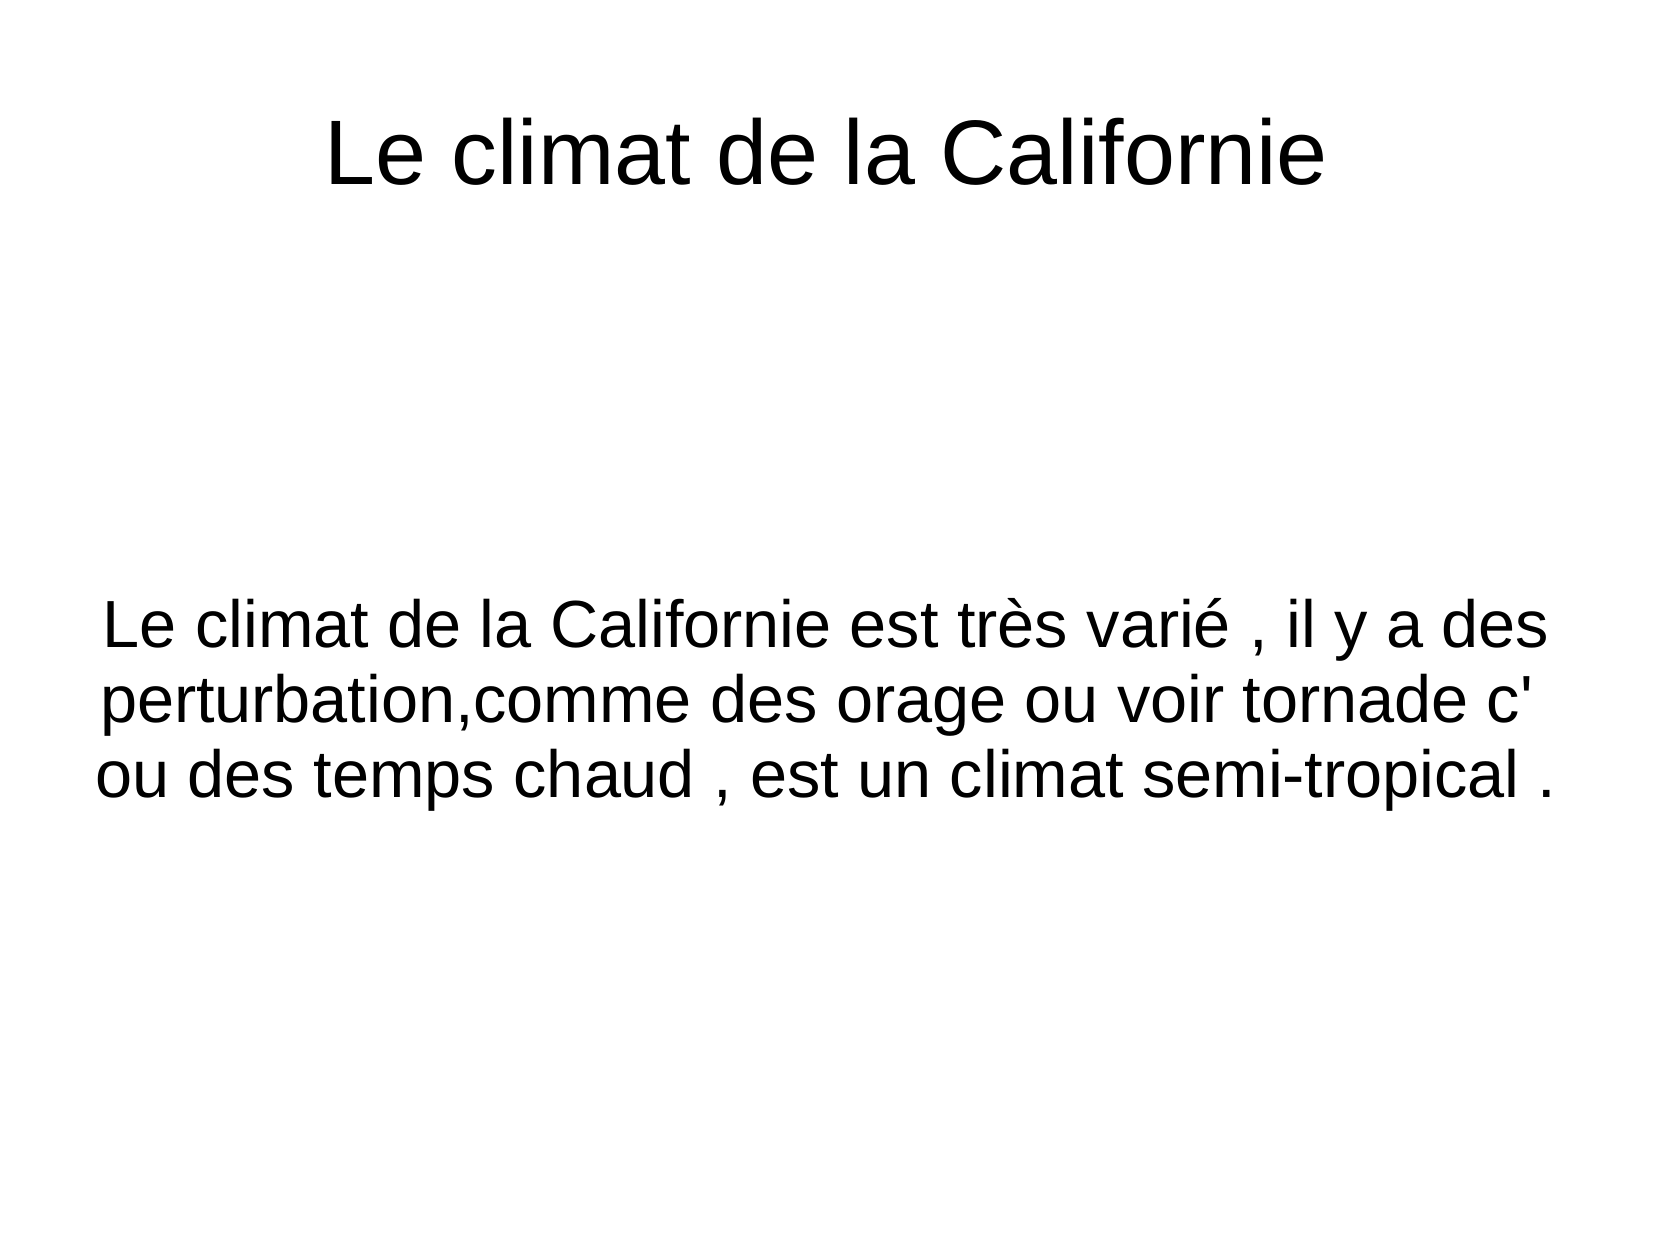

# Le climat de la Californie
Le climat de la Californie est très varié , il y a des perturbation,comme des orage ou voir tornade c' ou des temps chaud , est un climat semi-tropical .